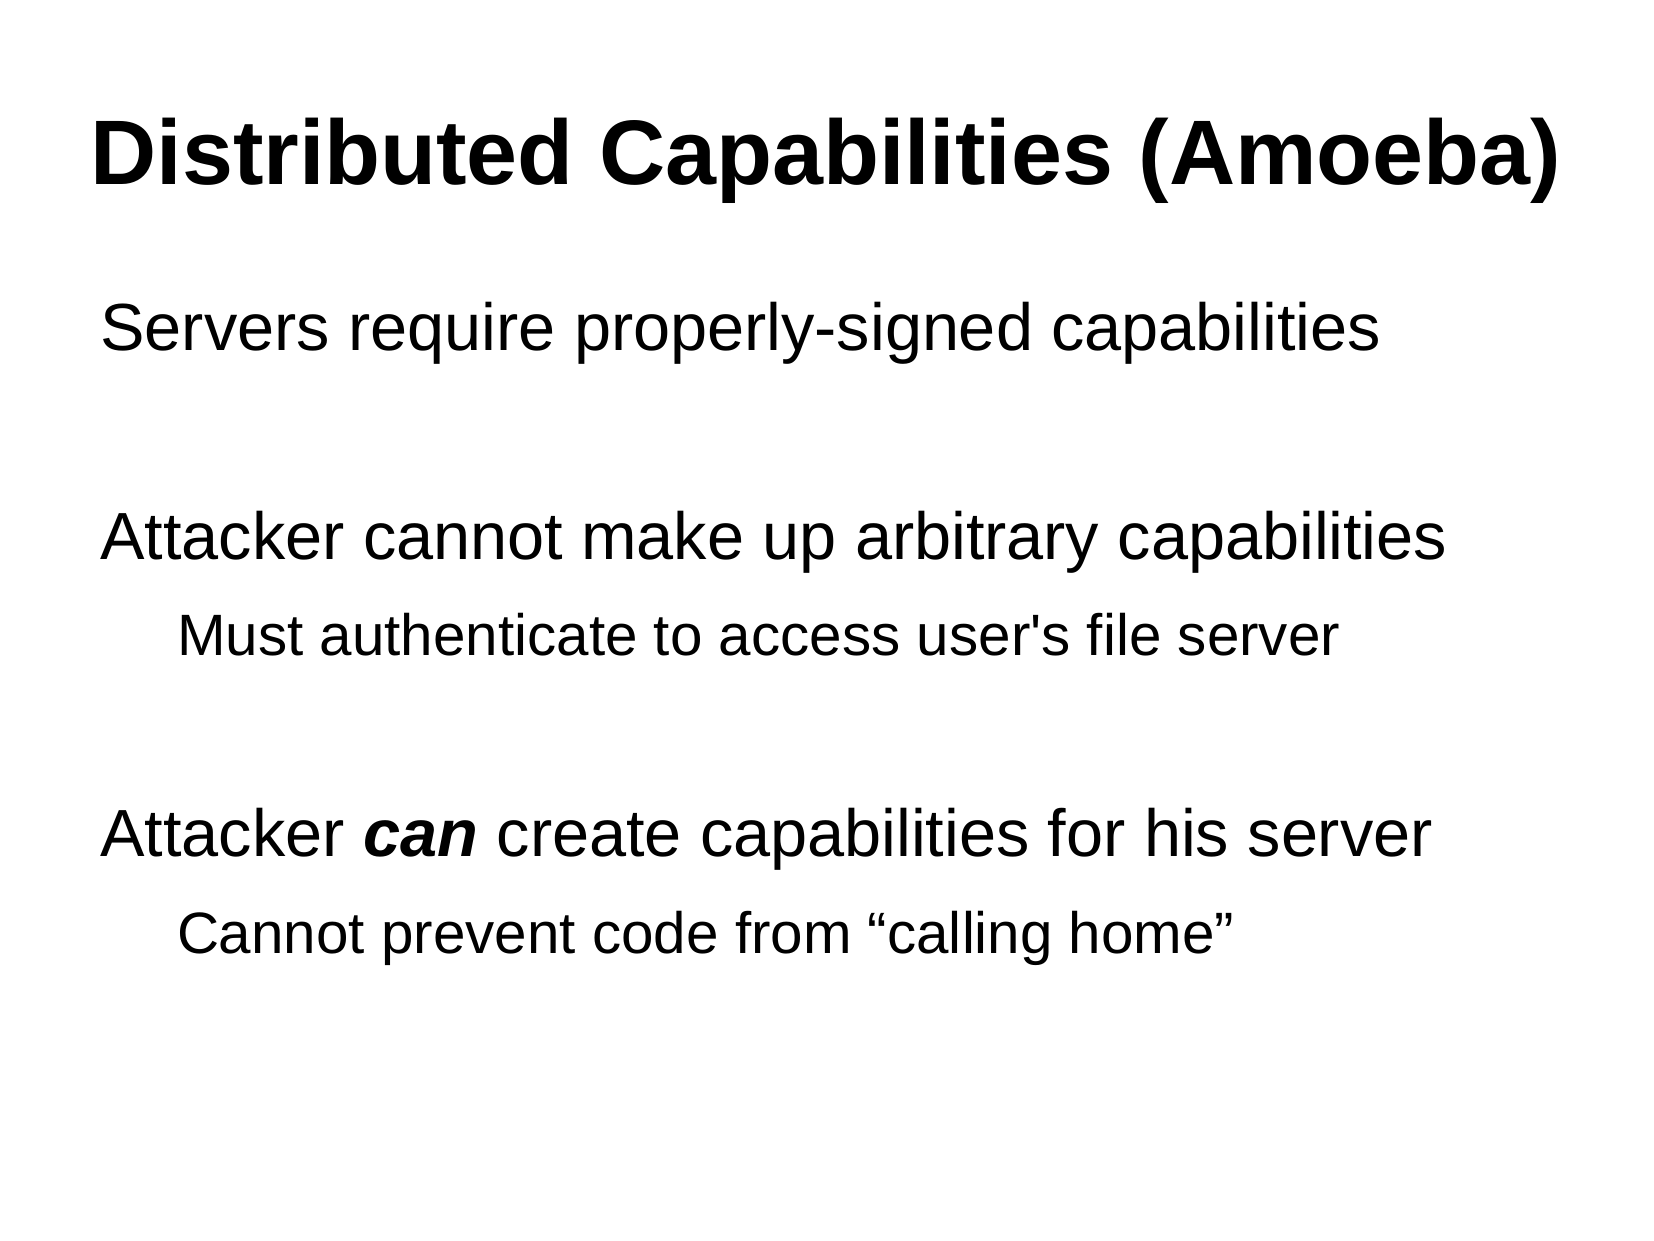

# Distributed Capabilities (Amoeba)
Servers require properly-signed capabilities
Attacker cannot make up arbitrary capabilities
Must authenticate to access user's file server
Attacker can create capabilities for his server
Cannot prevent code from “calling home”